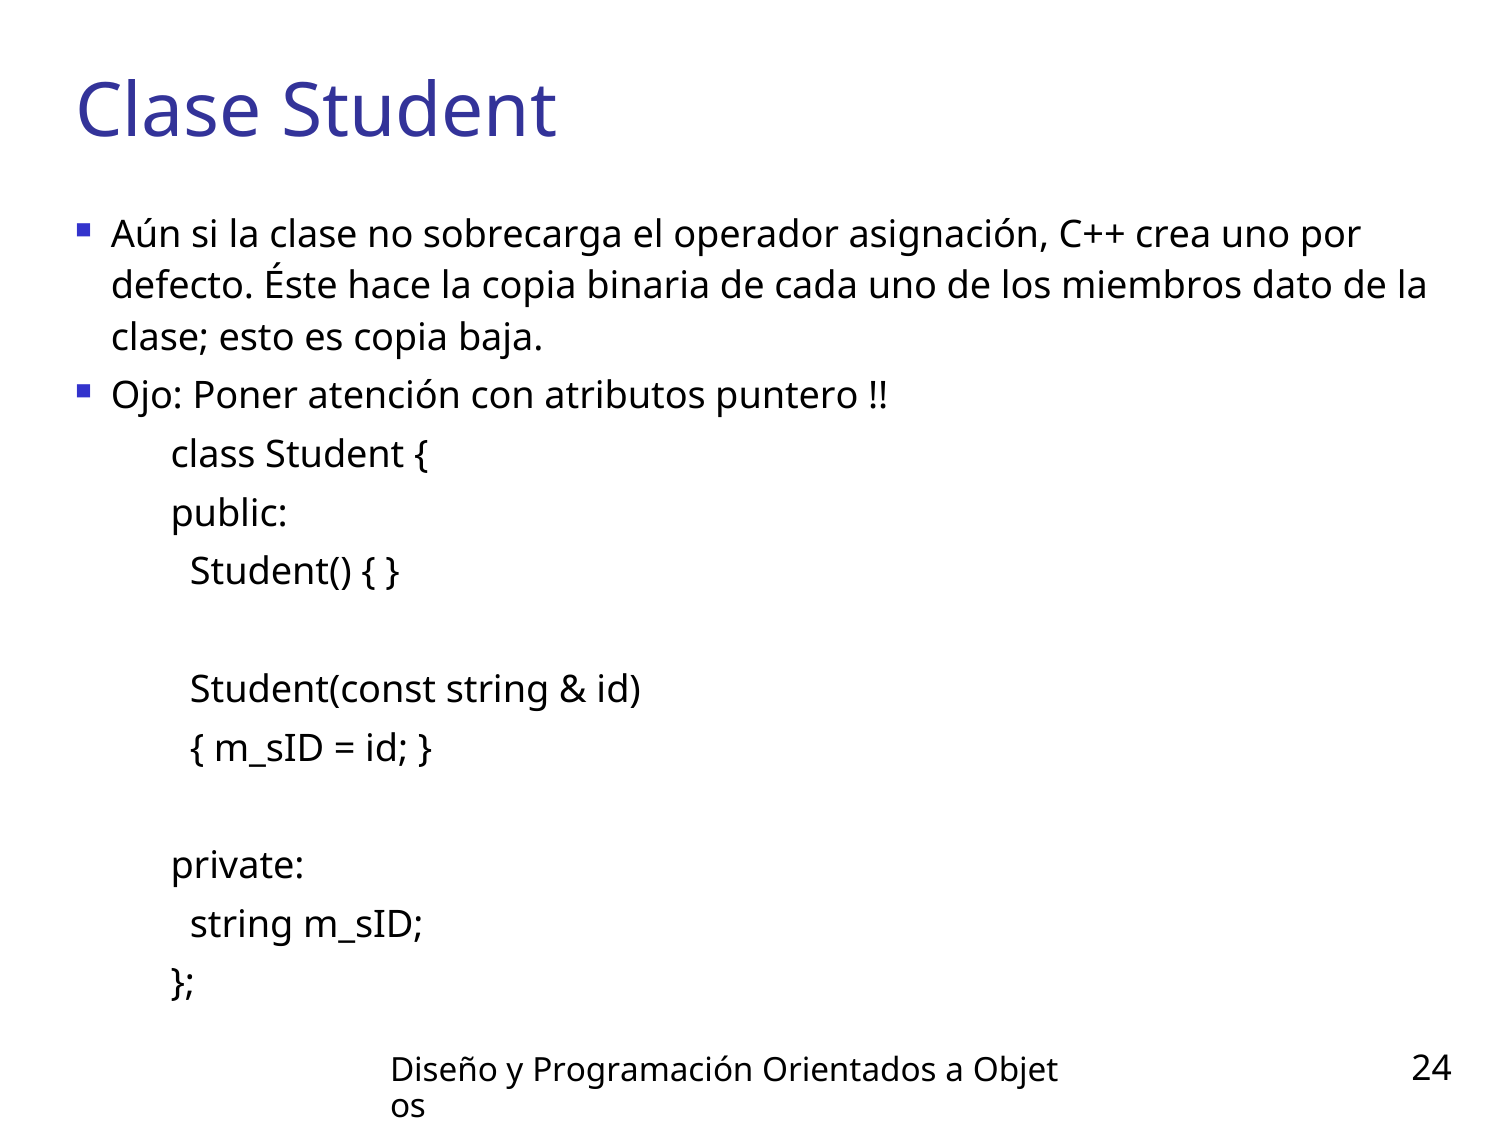

# Clase Student
Aún si la clase no sobrecarga el operador asignación, C++ crea uno por defecto. Éste hace la copia binaria de cada uno de los miembros dato de la clase; esto es copia baja.
Ojo: Poner atención con atributos puntero !!
class Student {
public:
 Student() { }
 Student(const string & id)‏
 { m_sID = id; }
private:
 string m_sID;
};
Diseño y Programación Orientados a Objetos
24